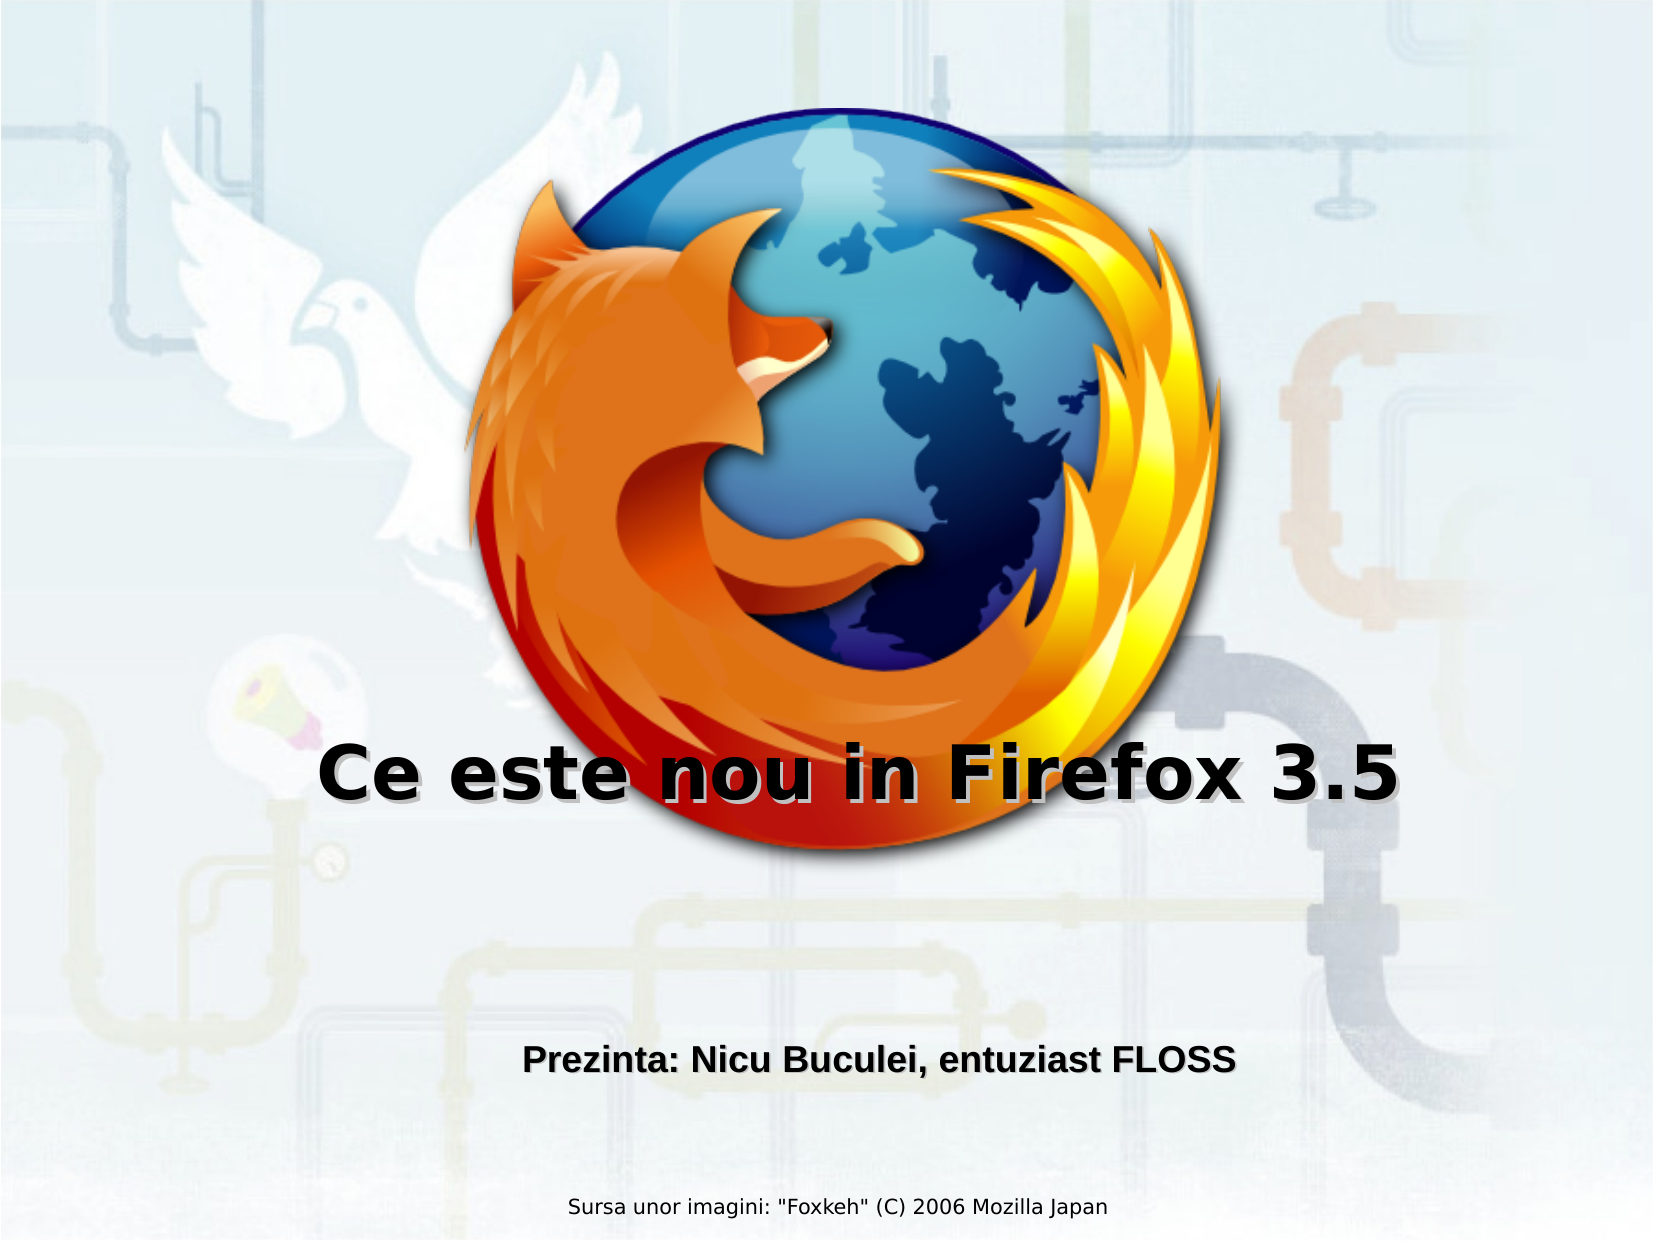

Ce este nou in Firefox 3.5
Prezinta: Nicu Buculei, entuziast FLOSS
Sursa unor imagini: "Foxkeh" (C) 2006 Mozilla Japan